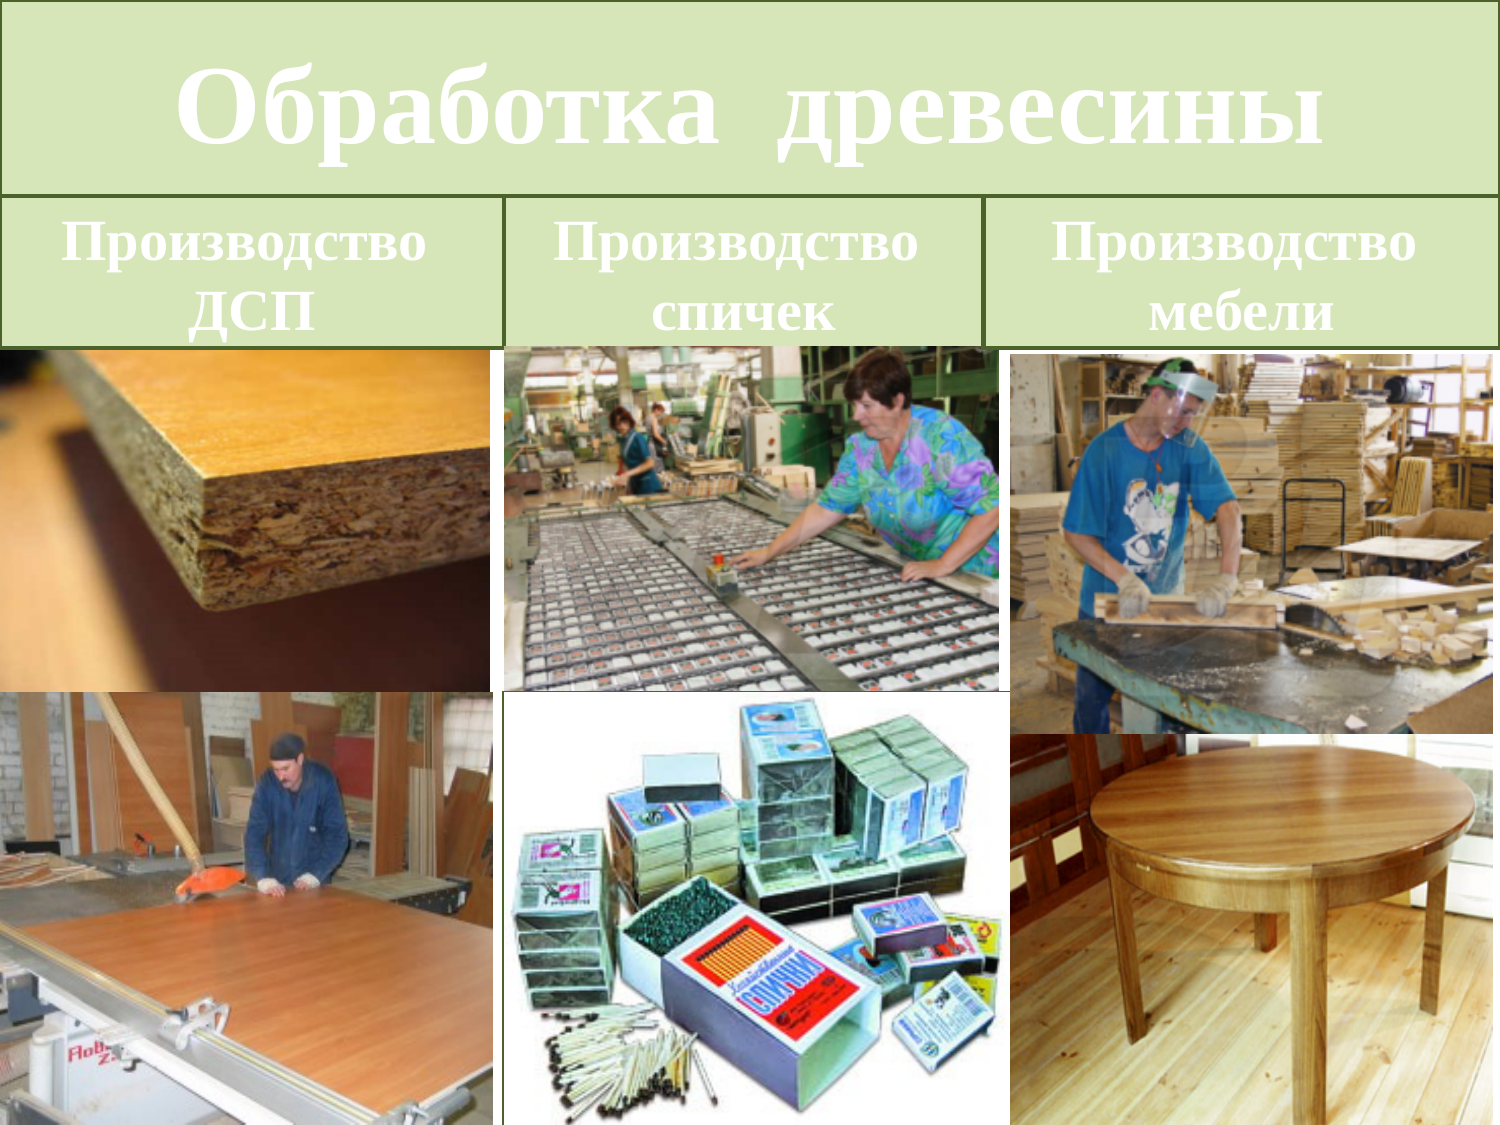

Обработка древесины
Производство ДСП
Производство спичек
Производство мебели